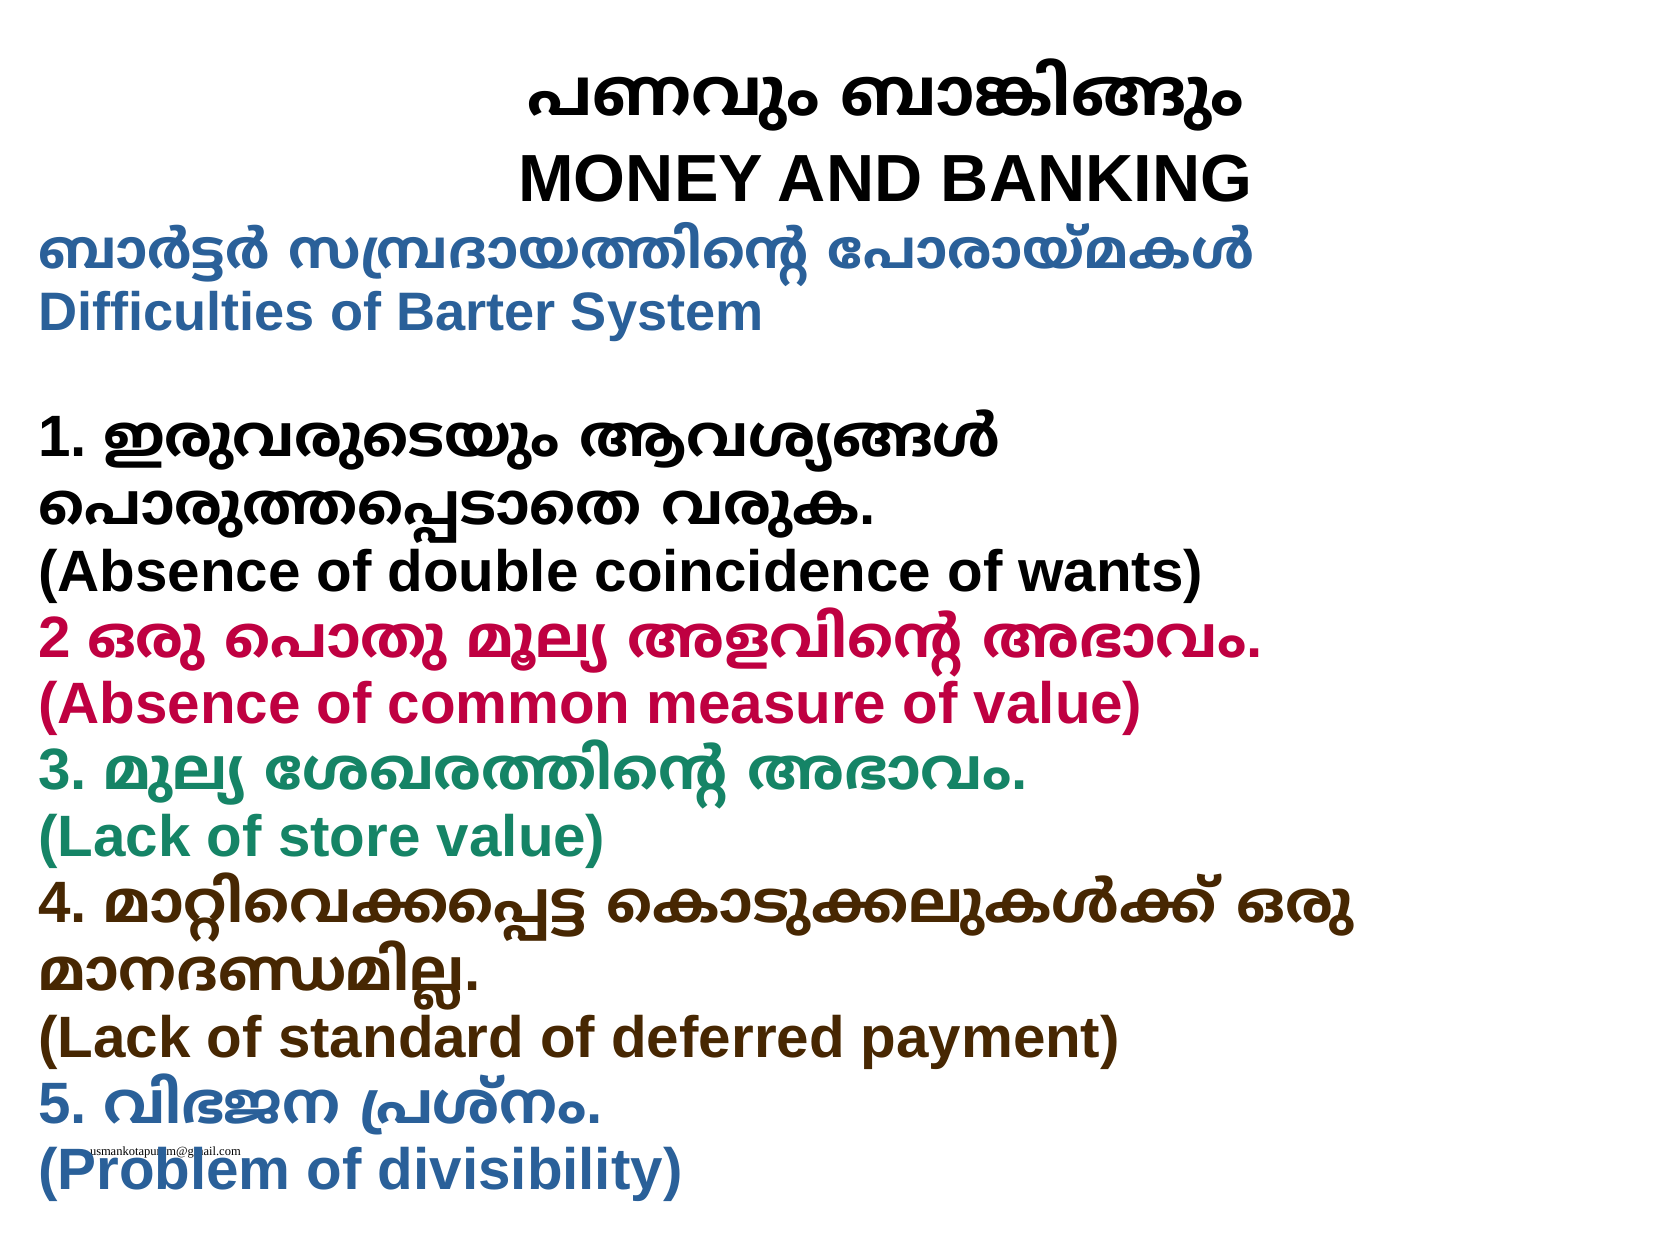

# പണവും ബാങ്കിങ്ങും MONEY AND BANKING
ബാർട്ടർ സമ്പ്രദായത്തിന്റെ പോരായ്മകൾ
Difficulties of Barter System
1. ഇരുവരുടെയും ആവശ്യങ്ങൾ പൊരുത്തപ്പെടാതെ വരുക.
(Absence of double coincidence of wants)
2 ഒരു പൊതു മൂല്യ അളവിന്റെ അഭാവം.
(Absence of common measure of value)
3. മുല്യ ശേഖരത്തിന്റെ അഭാവം.
(Lack of store value)
4. മാറ്റിവെക്കപ്പെട്ട കൊടുക്കലുകൾക്ക് ഒരു മാനദണ്ഡമില്ല.
(Lack of standard of deferred payment)
5. വിഭജന പ്രശ്നം.
(Problem of divisibility)